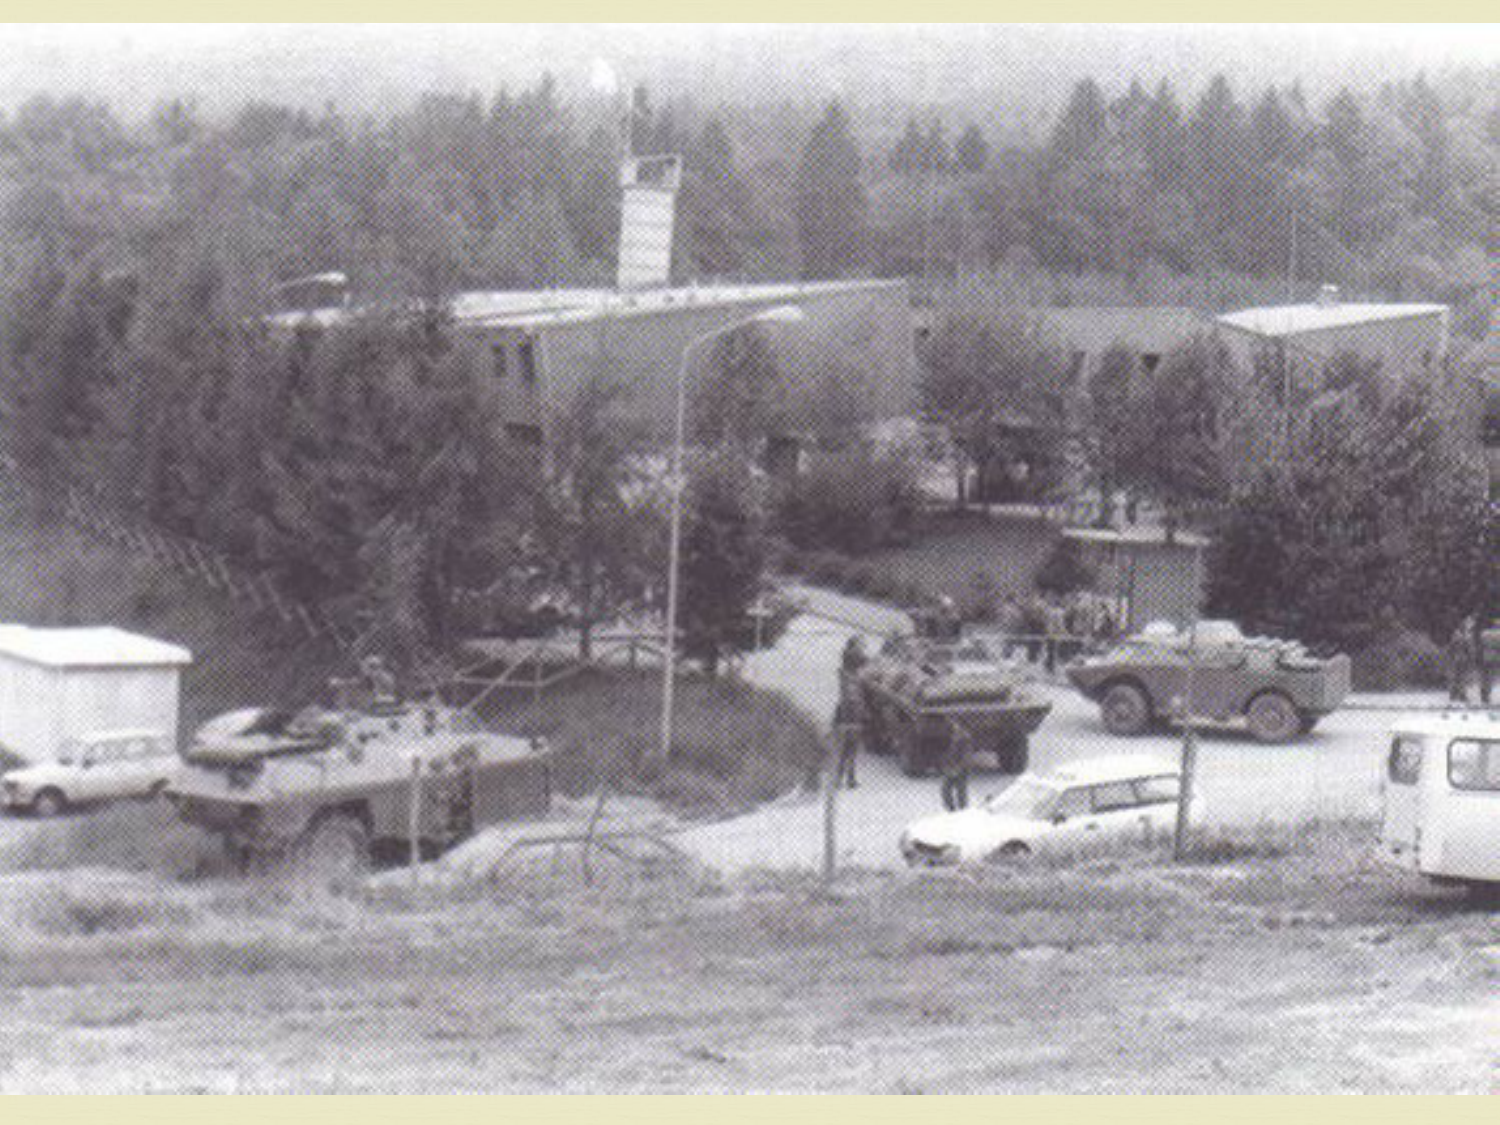

DNEVI PRED NAPADOM JLA
# Jeseni 1990 je posebna skupina pod vodstvom Bogdana Koprivnikarja dobila nalogo priprave projekta služenja vojaškega roka in učnih centrov
Učna centra so ustanovili v Pekrah in na Igu
15. maja 1991 so prišli že prvi vojaki